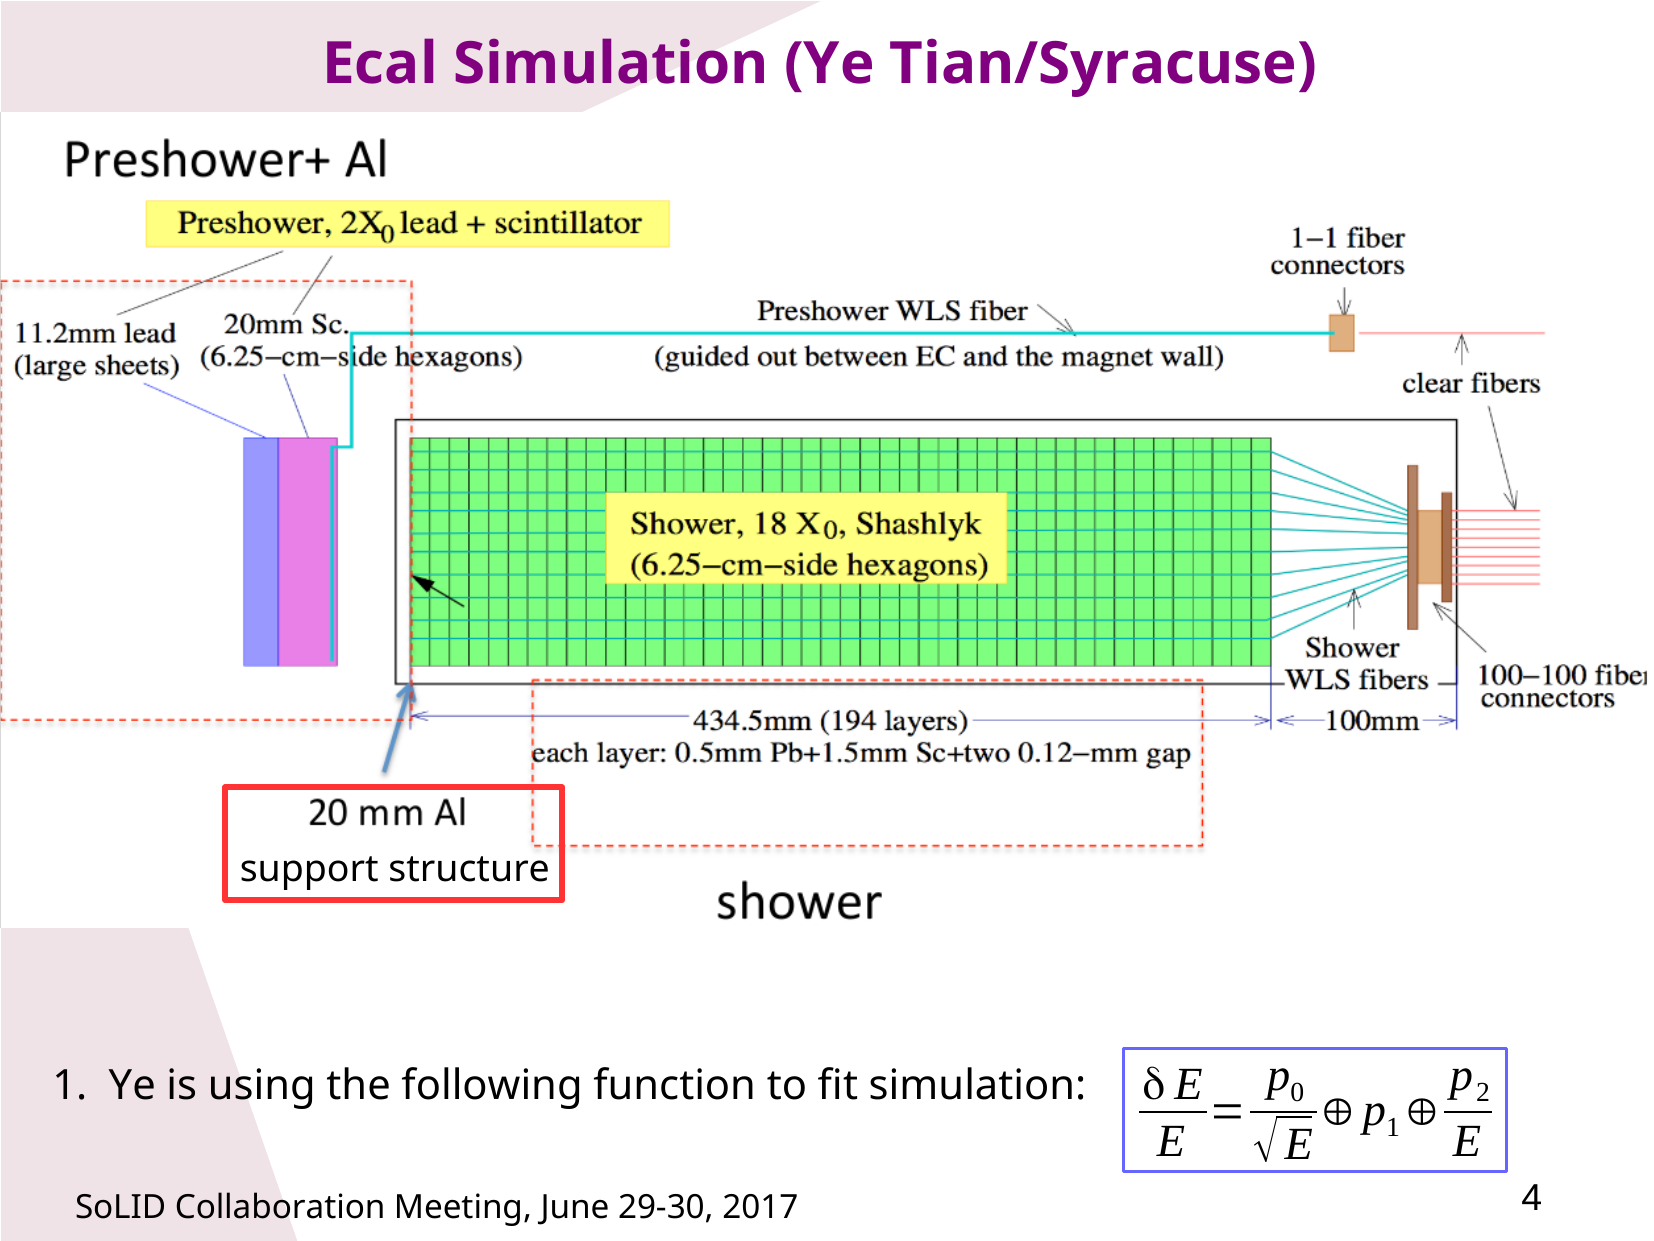

# Ecal Simulation (Ye Tian/Syracuse)
support structure
Ye is using the following function to fit simulation:
4